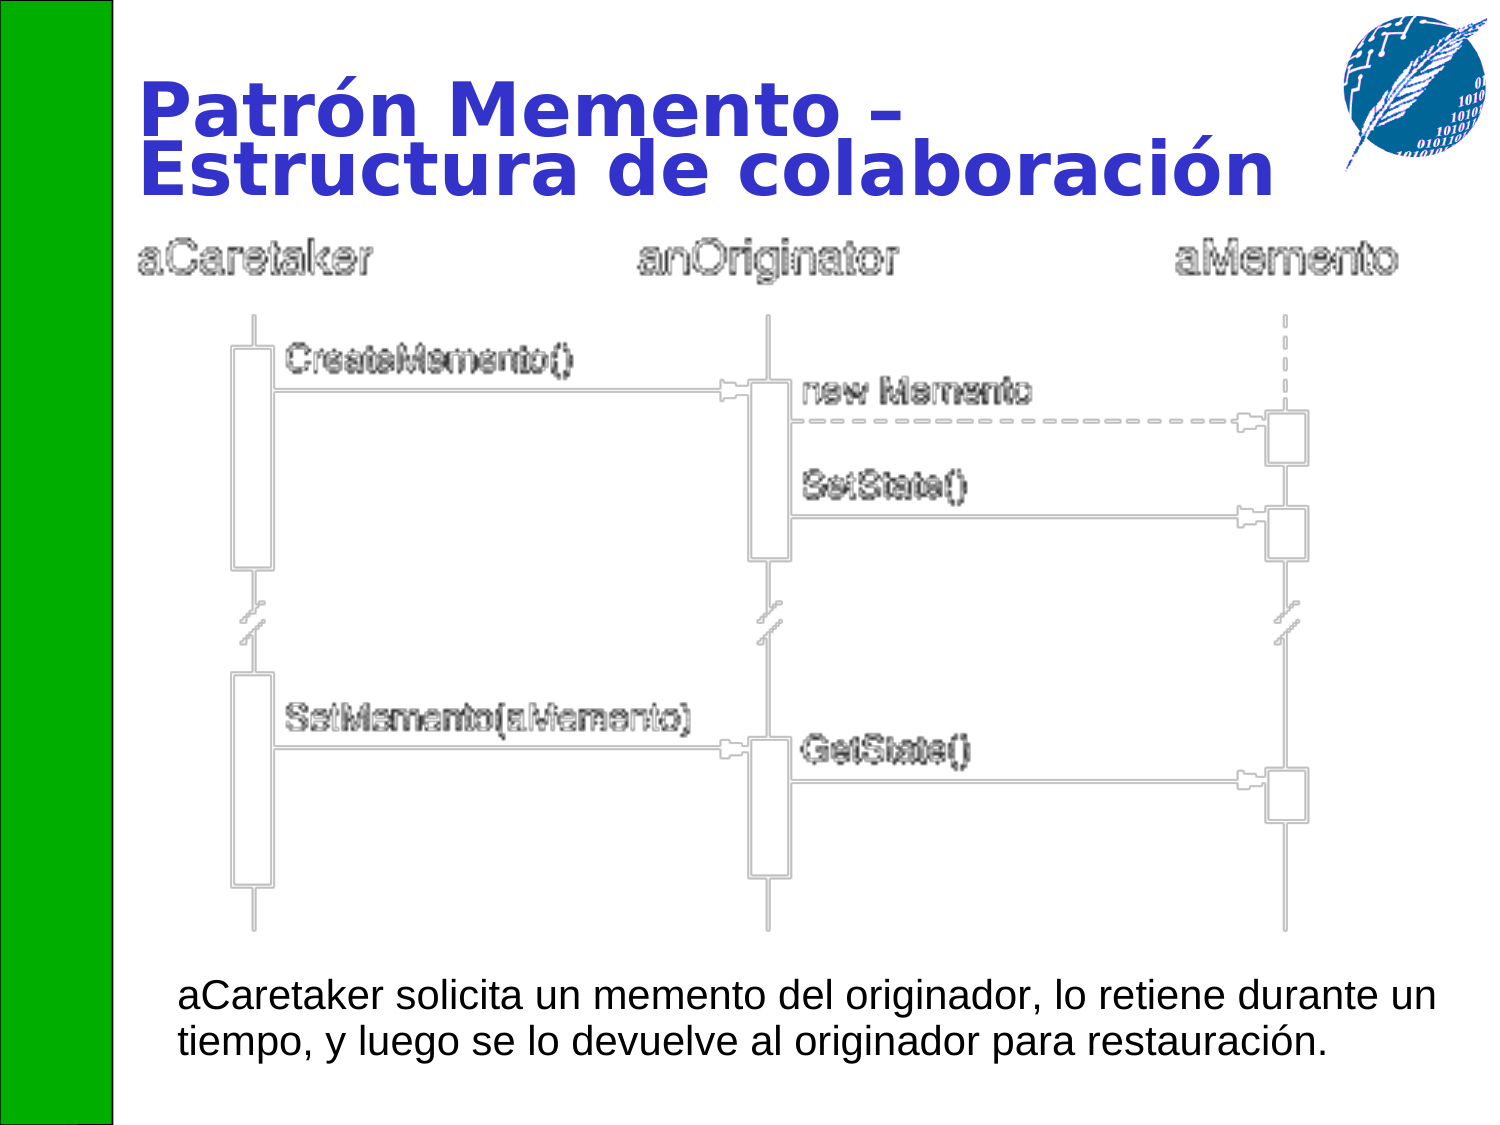

# Patrón Memento – Estructura de colaboración
aCaretaker solicita un memento del originador, lo retiene durante un tiempo, y luego se lo devuelve al originador para restauración.